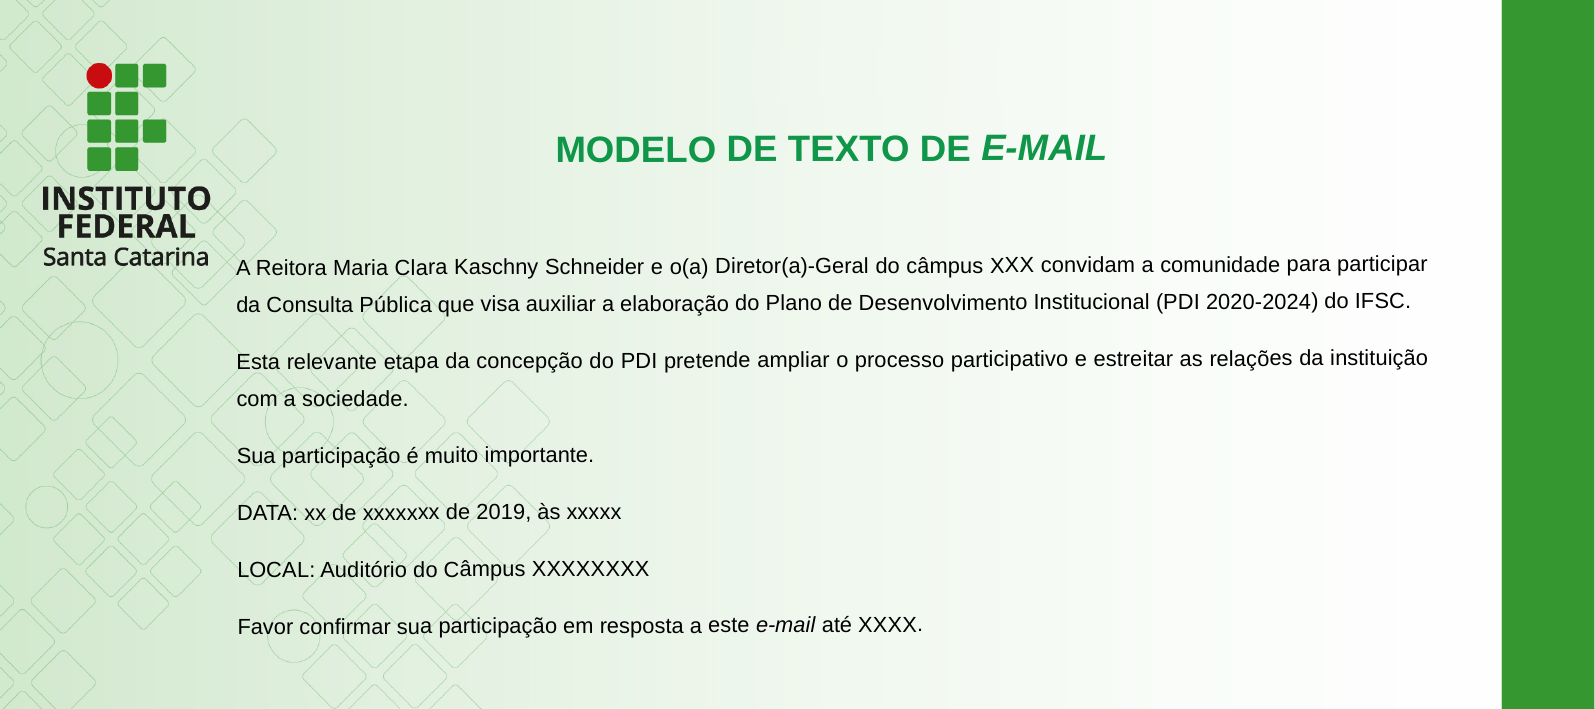

# MODELO DE TEXTO DE E-MAIL
A Reitora Maria Clara Kaschny Schneider e o(a) Diretor(a)-Geral do câmpus XXX convidam a comunidade para participar da Consulta Pública que visa auxiliar a elaboração do Plano de Desenvolvimento Institucional (PDI 2020-2024) do IFSC.
Esta relevante etapa da concepção do PDI pretende ampliar o processo participativo e estreitar as relações da instituição com a sociedade.
Sua participação é muito importante.
DATA: xx de xxxxxxx de 2019, às xxxxx
LOCAL: Auditório do Câmpus XXXXXXXX
Favor confirmar sua participação em resposta a este e-mail até XXXX.